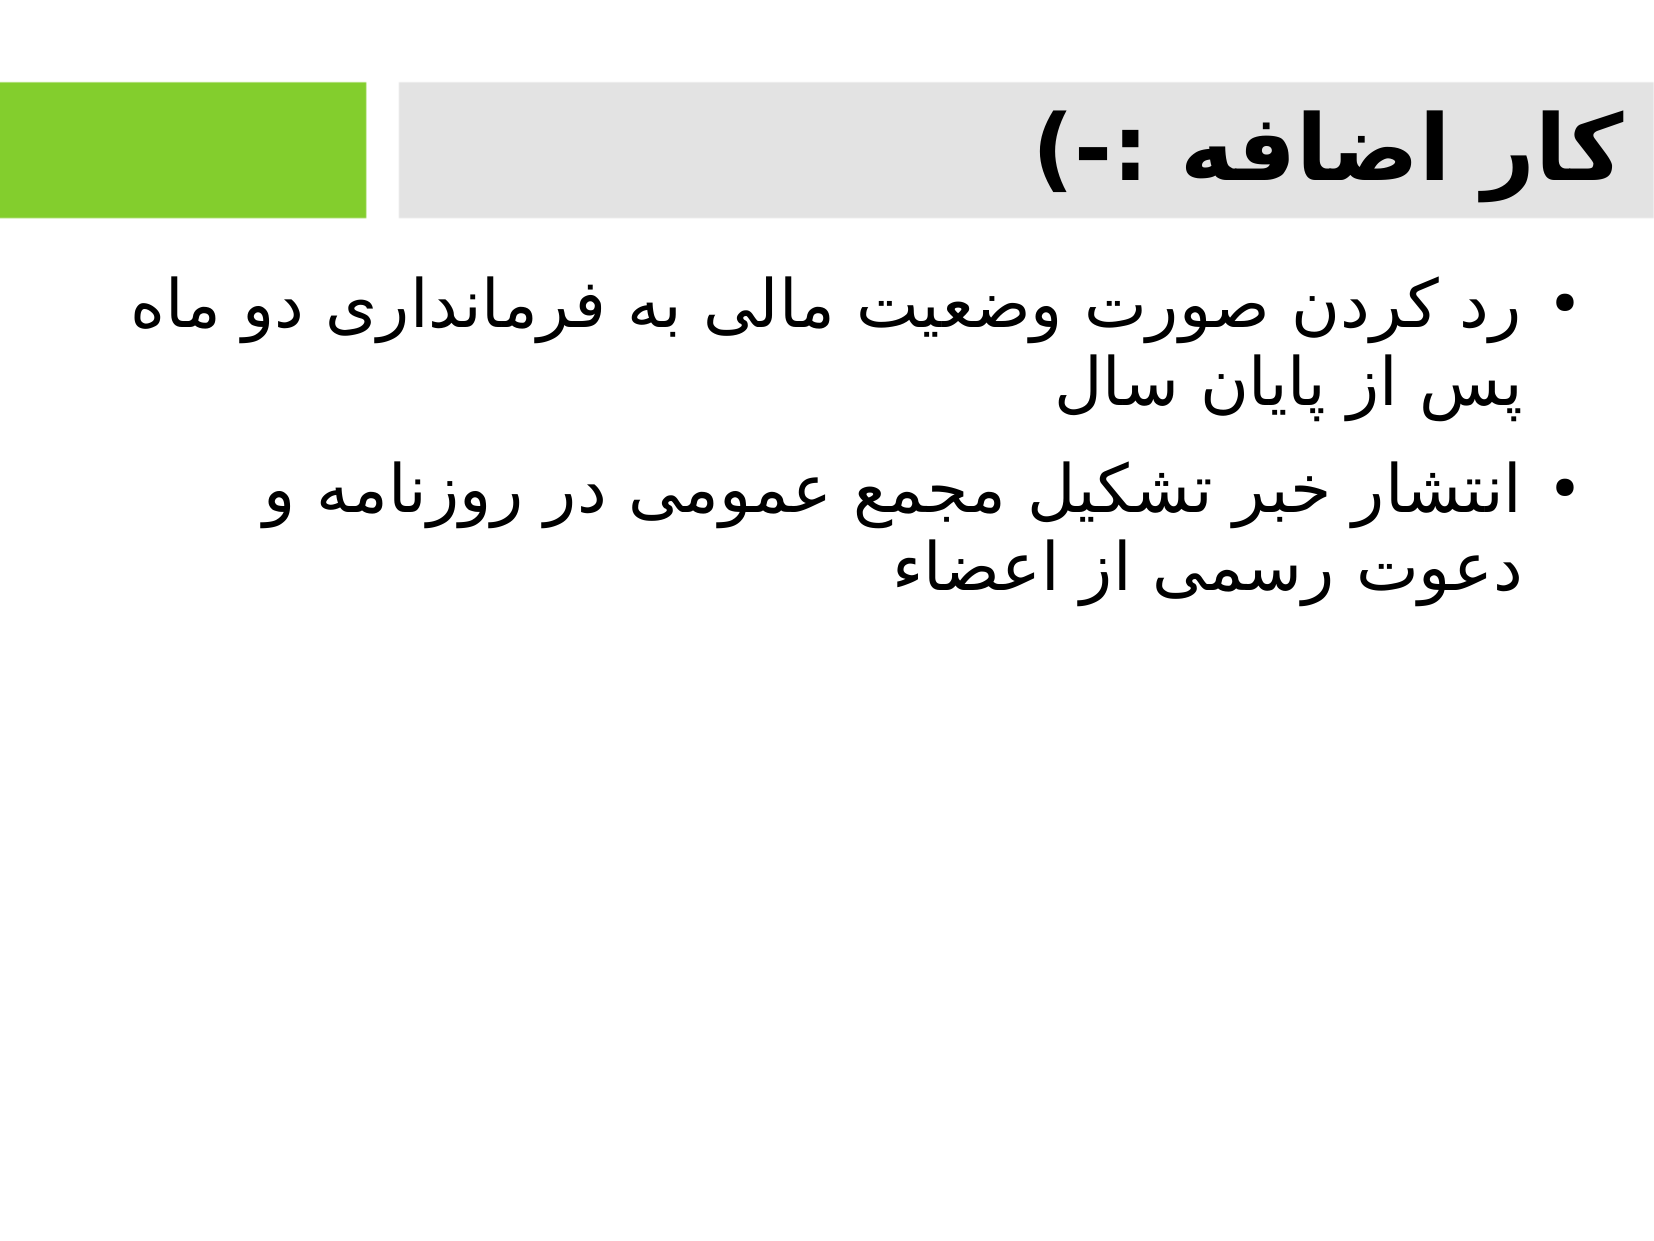

# کار اضافه :-)
رد کردن صورت وضعیت مالی به فرمانداری دو ماه پس از پایان سال
انتشار خبر تشکیل مجمع عمومی در روزنامه و دعوت رسمی از اعضاء